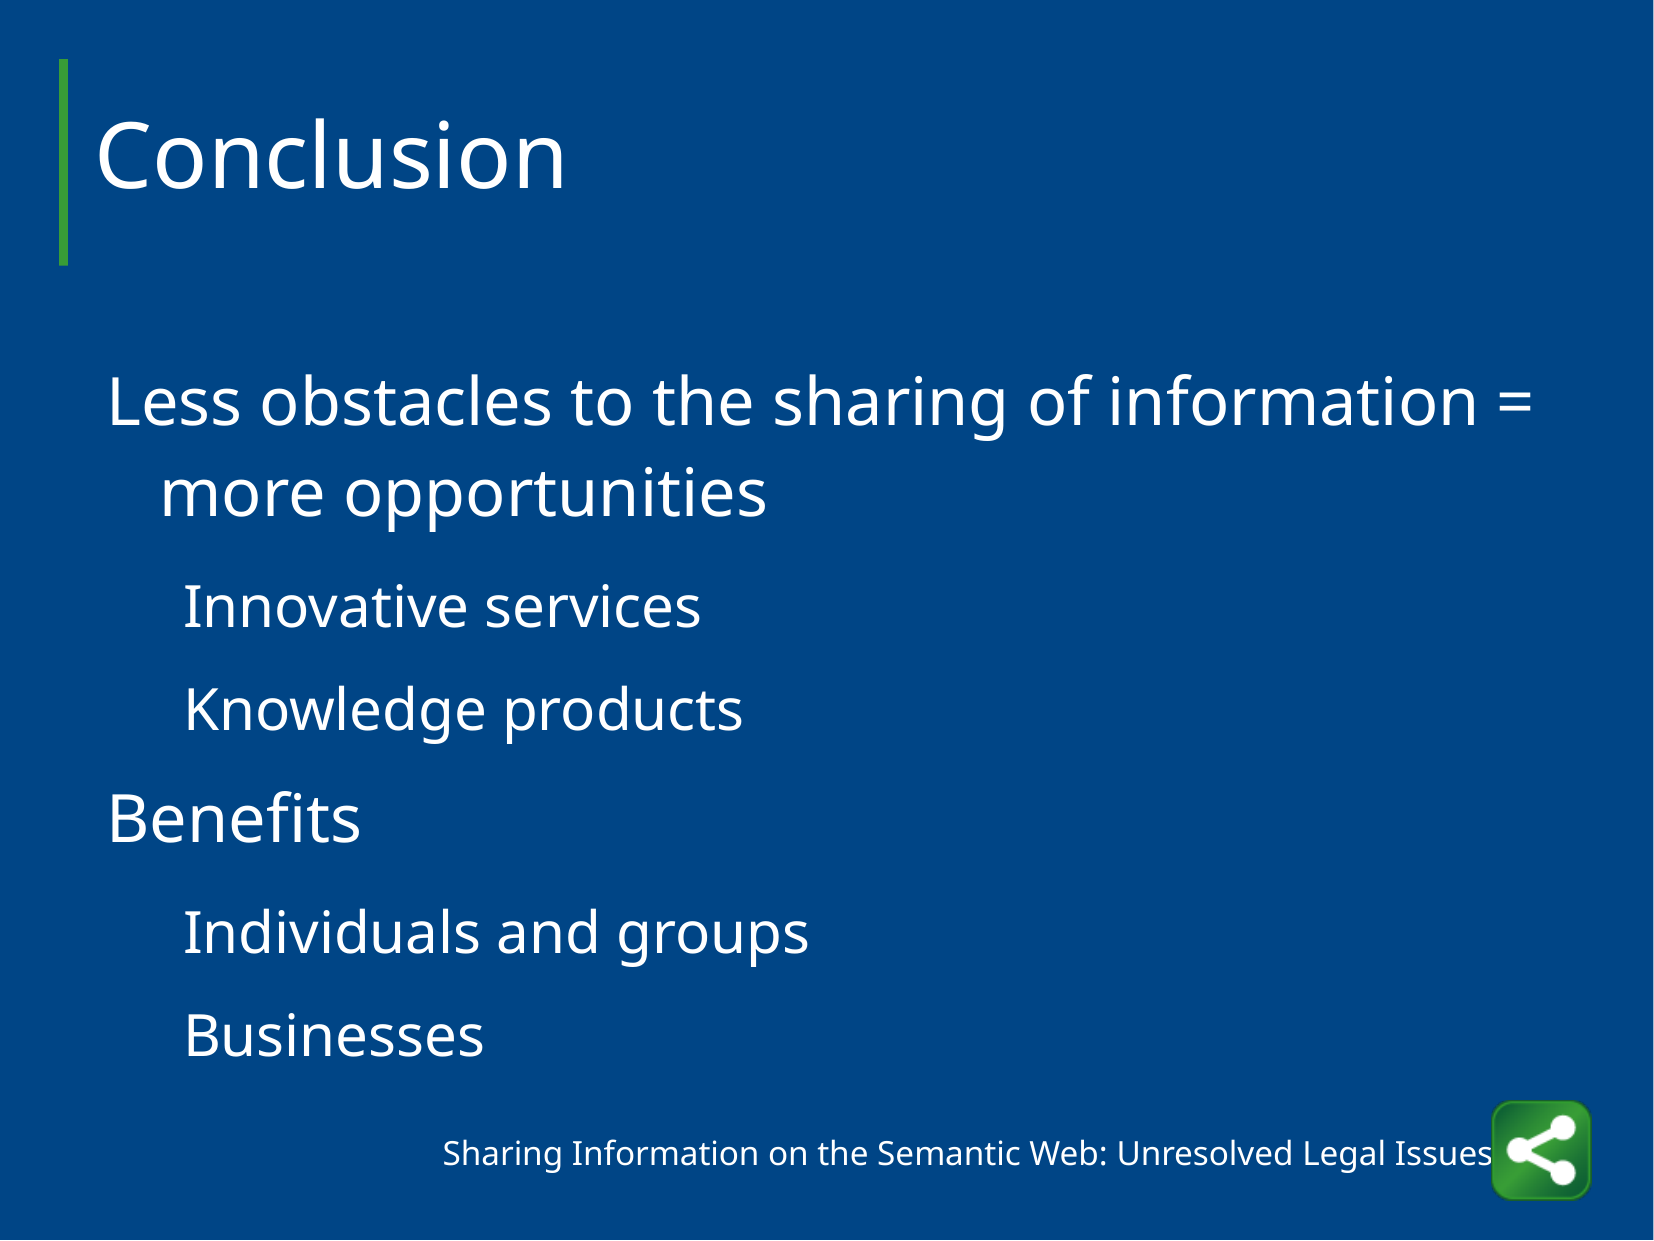

# Conclusion
Less obstacles to the sharing of information = more opportunities
Innovative services
Knowledge products
Benefits
Individuals and groups
Businesses